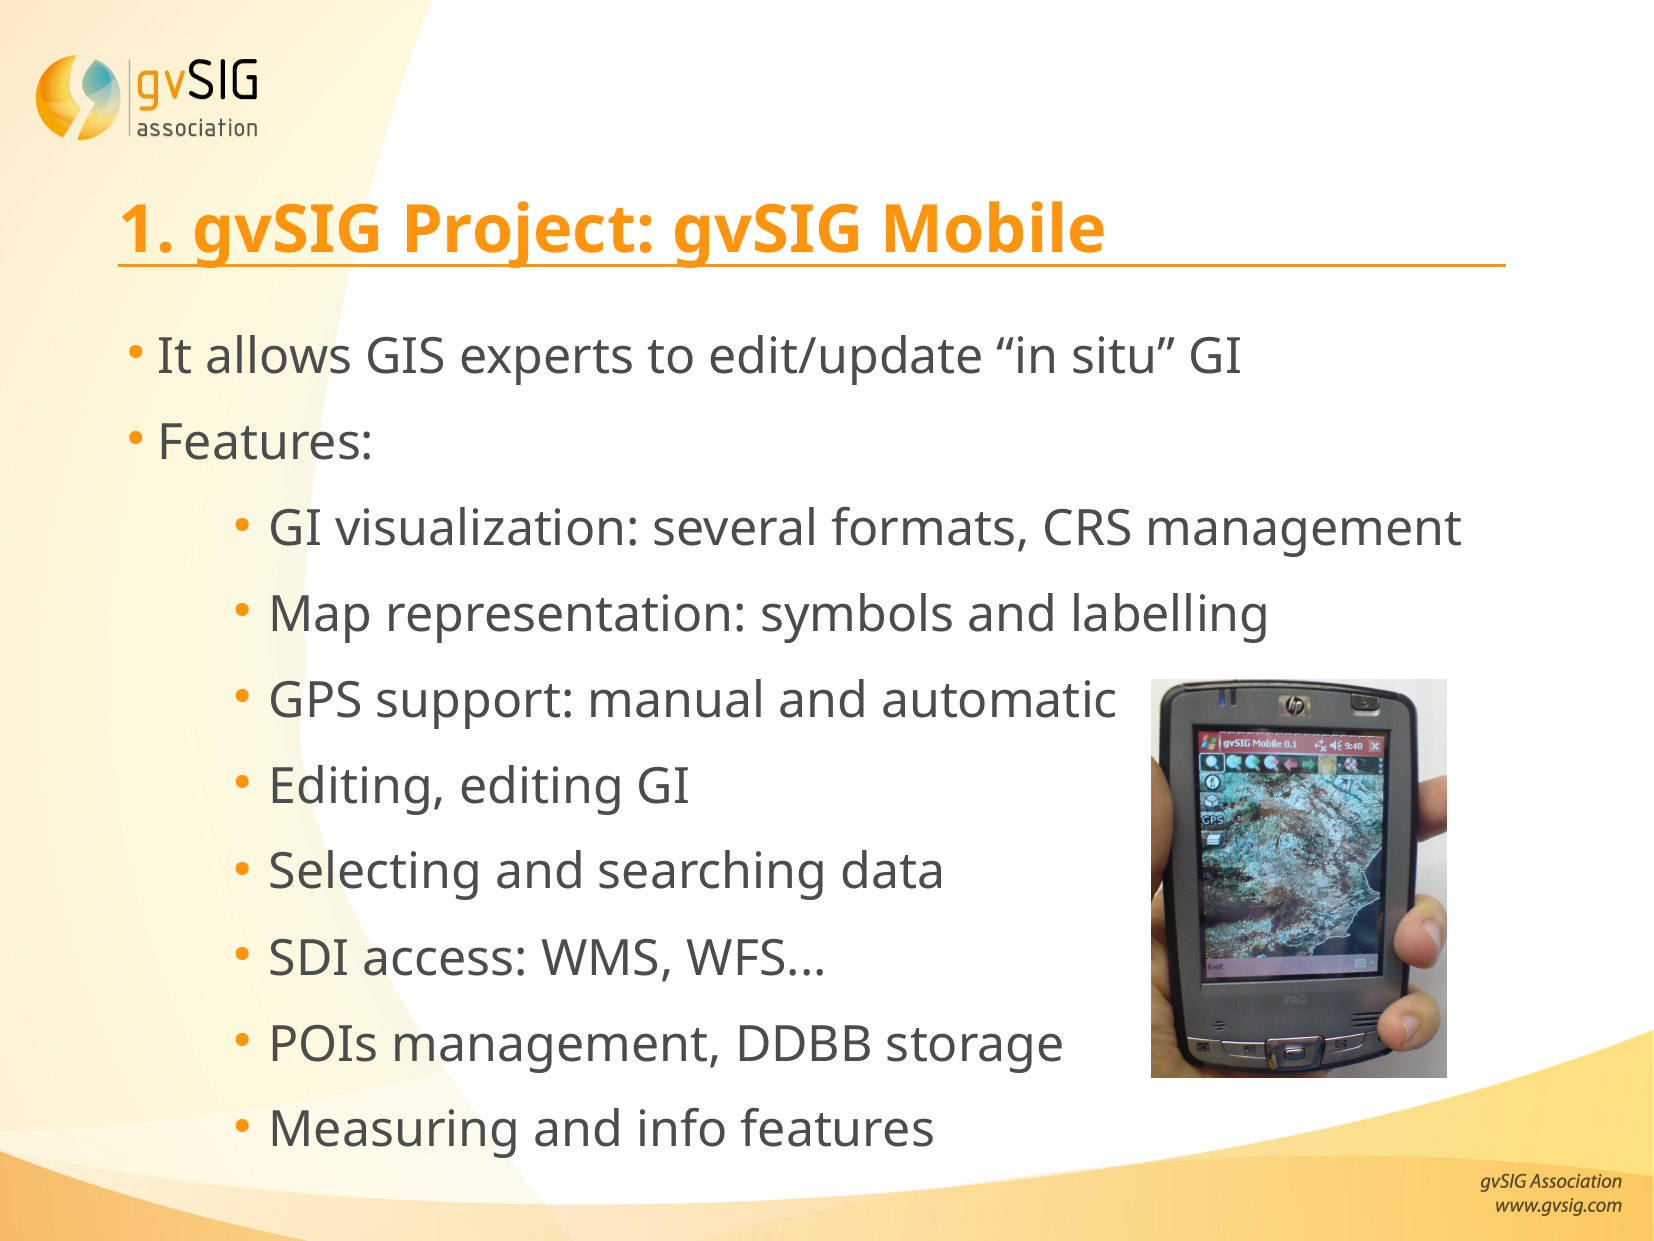

# 1. gvSIG Project: gvSIG Mobile
 It allows GIS experts to edit/update “in situ” GI
 Features:
GI visualization: several formats, CRS management
Map representation: symbols and labelling
GPS support: manual and automatic
Editing, editing GI
Selecting and searching data
SDI access: WMS, WFS...
POIs management, DDBB storage
Measuring and info features